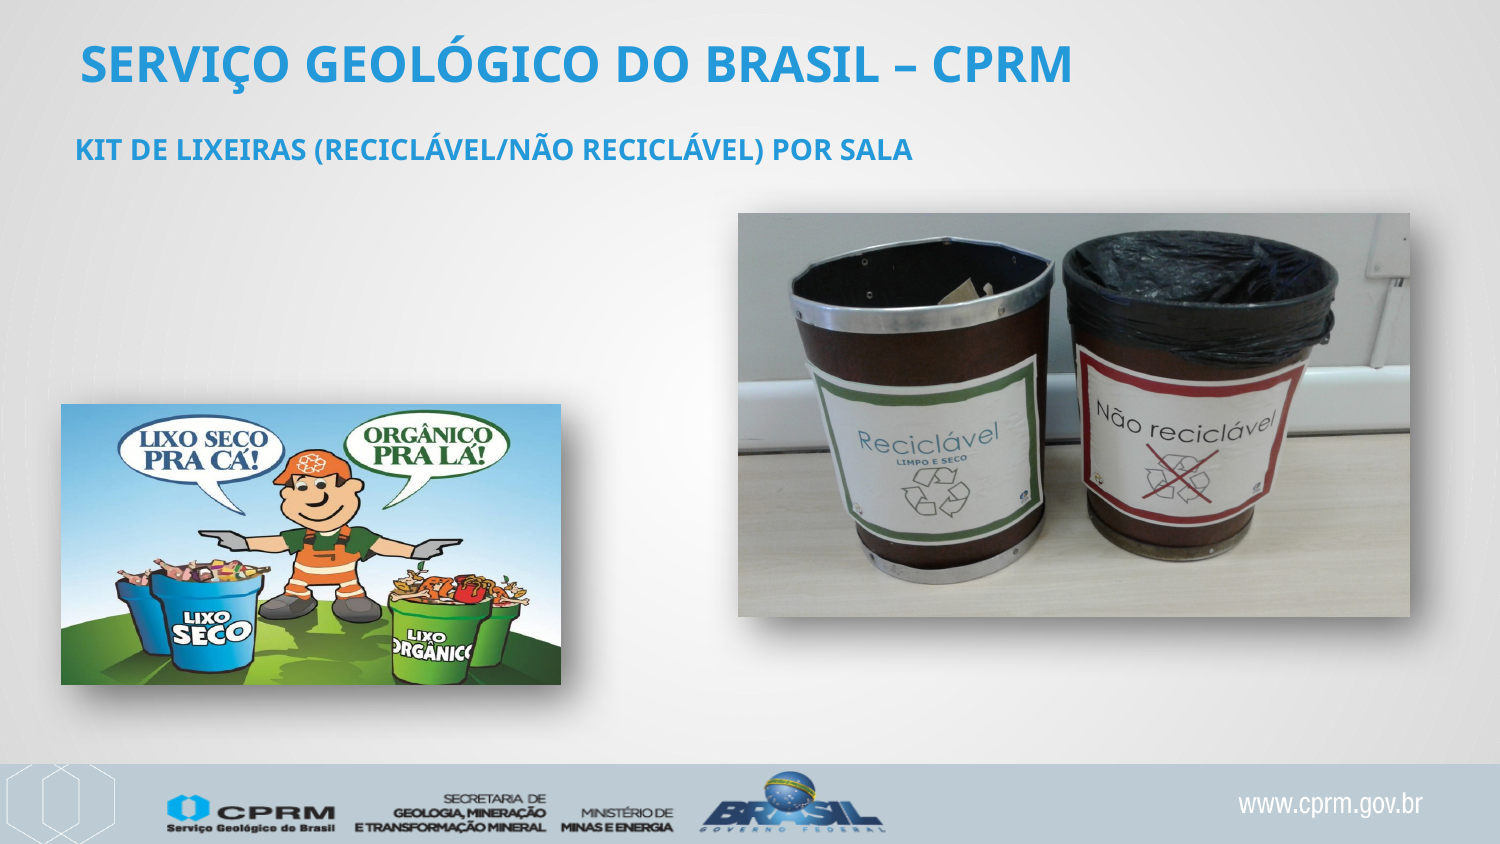

SERVIÇO GEOLÓGICO DO BRASIL – CPRM
KIT DE LIXEIRAS (RECICLÁVEL/NÃO RECICLÁVEL) POR SALA